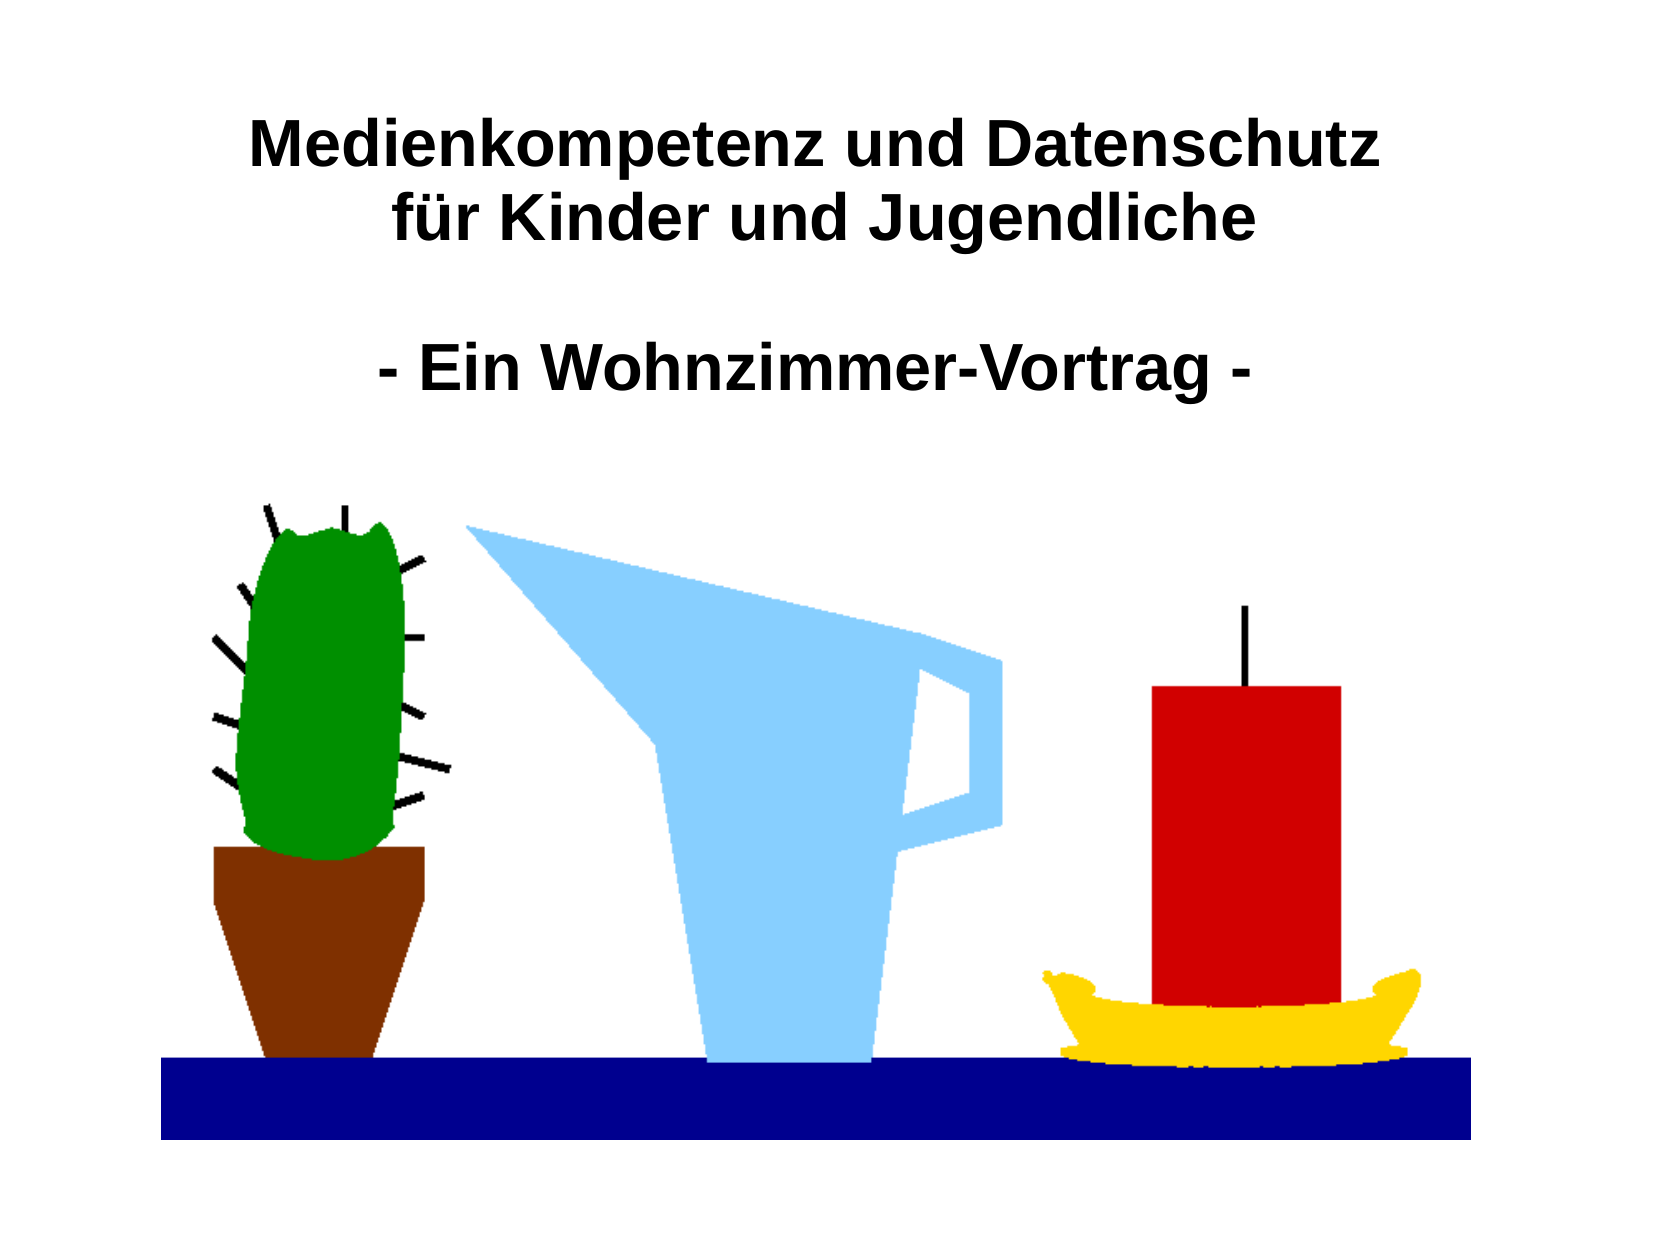

#
Medienkompetenz und Datenschutz
für Kinder und Jugendliche
- Ein Wohnzimmer-Vortrag -